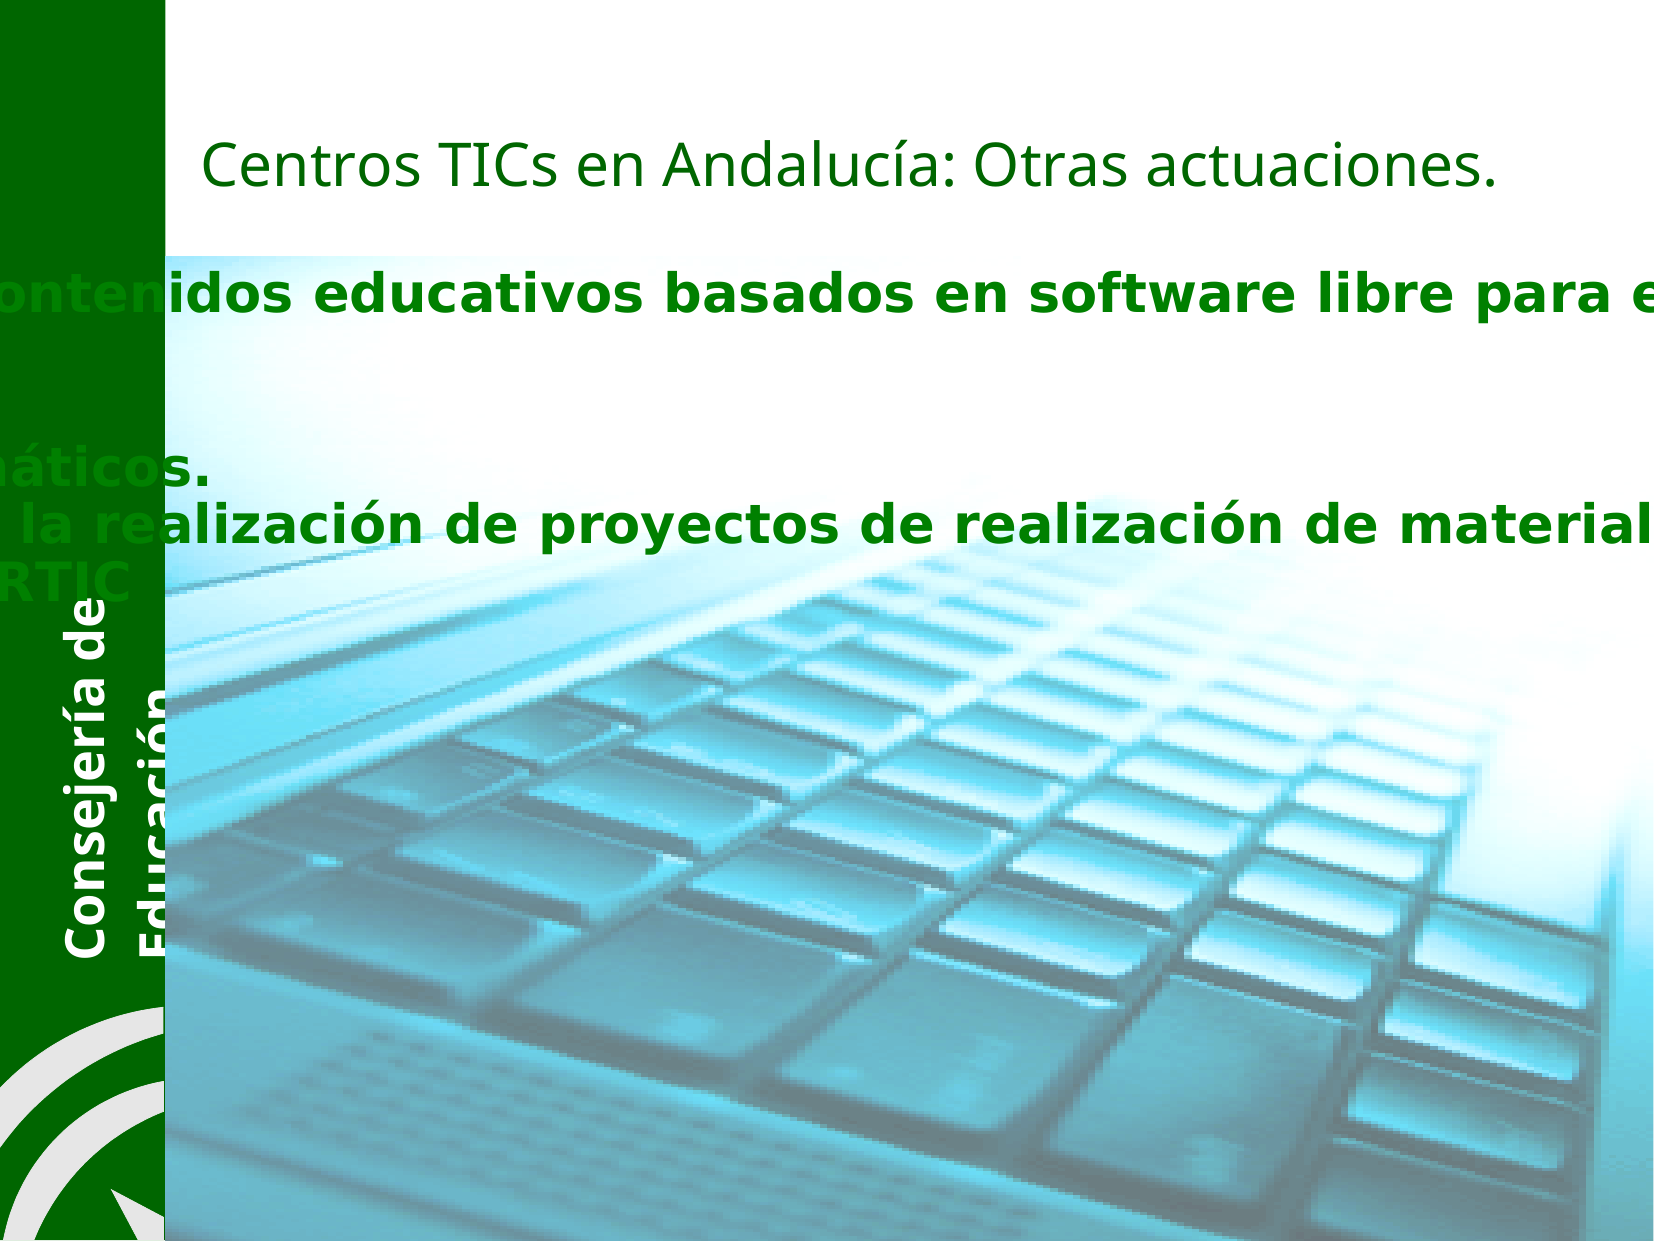

Centros TICs en Andalucía: Otras actuaciones.
Proporcionar a la Comunidad Educativa contenidos educativos basados en software libre para explotar las redes y los recursos informáticos:
Sitio web Averroes.
Concurso de materiales y recursos informáticos.
Convocatoria de ayudas económicas para la realización de proyectos de realización de materiales.
Base de datos de recursos educativos BARTIC
22